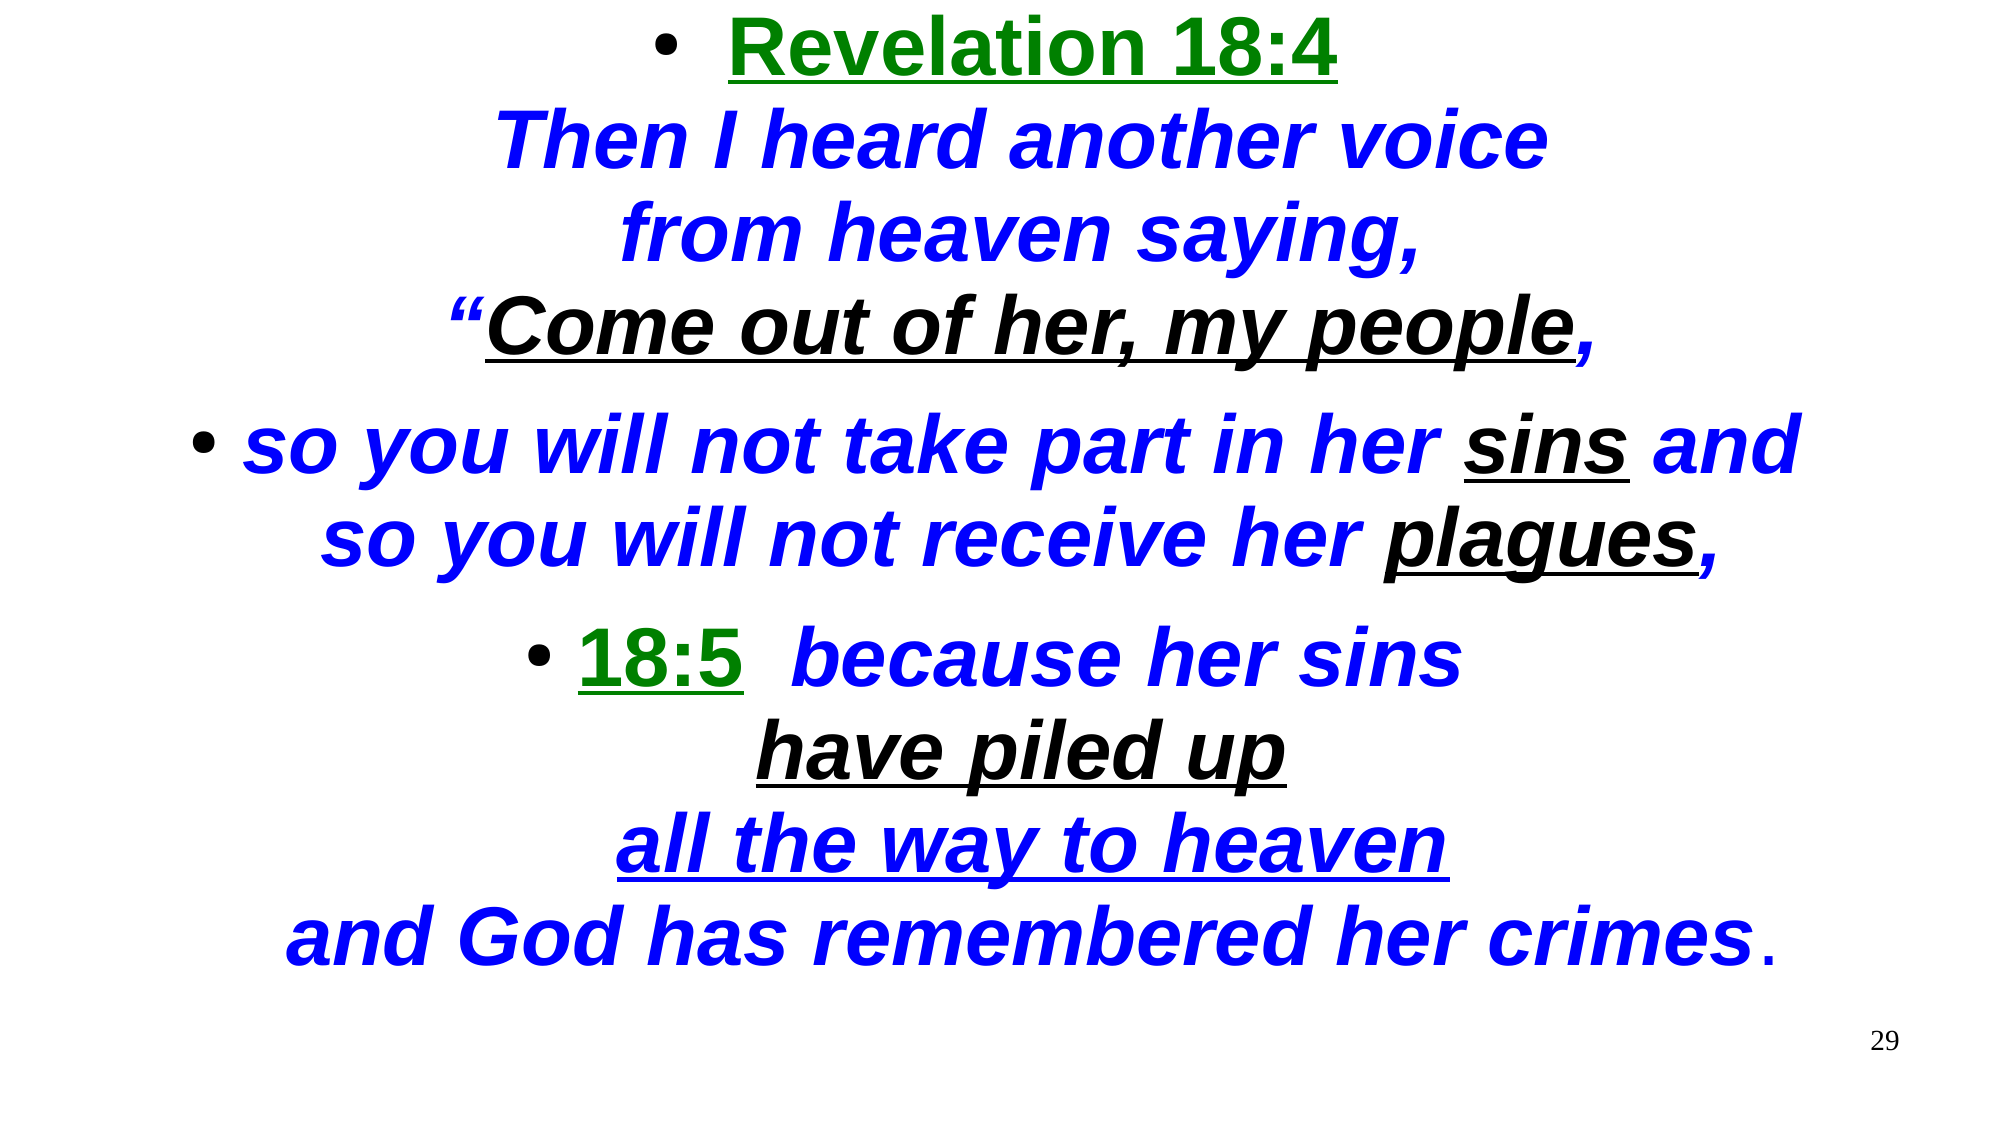

# Revelation 18:4  Then I heard another voice from heaven saying, “Come out of her, my people,
so you will not take part in her sins and
so you will not receive her plagues,
18:5  because her sins
have piled up
all the way to heaven
 and God has remembered her crimes.
29